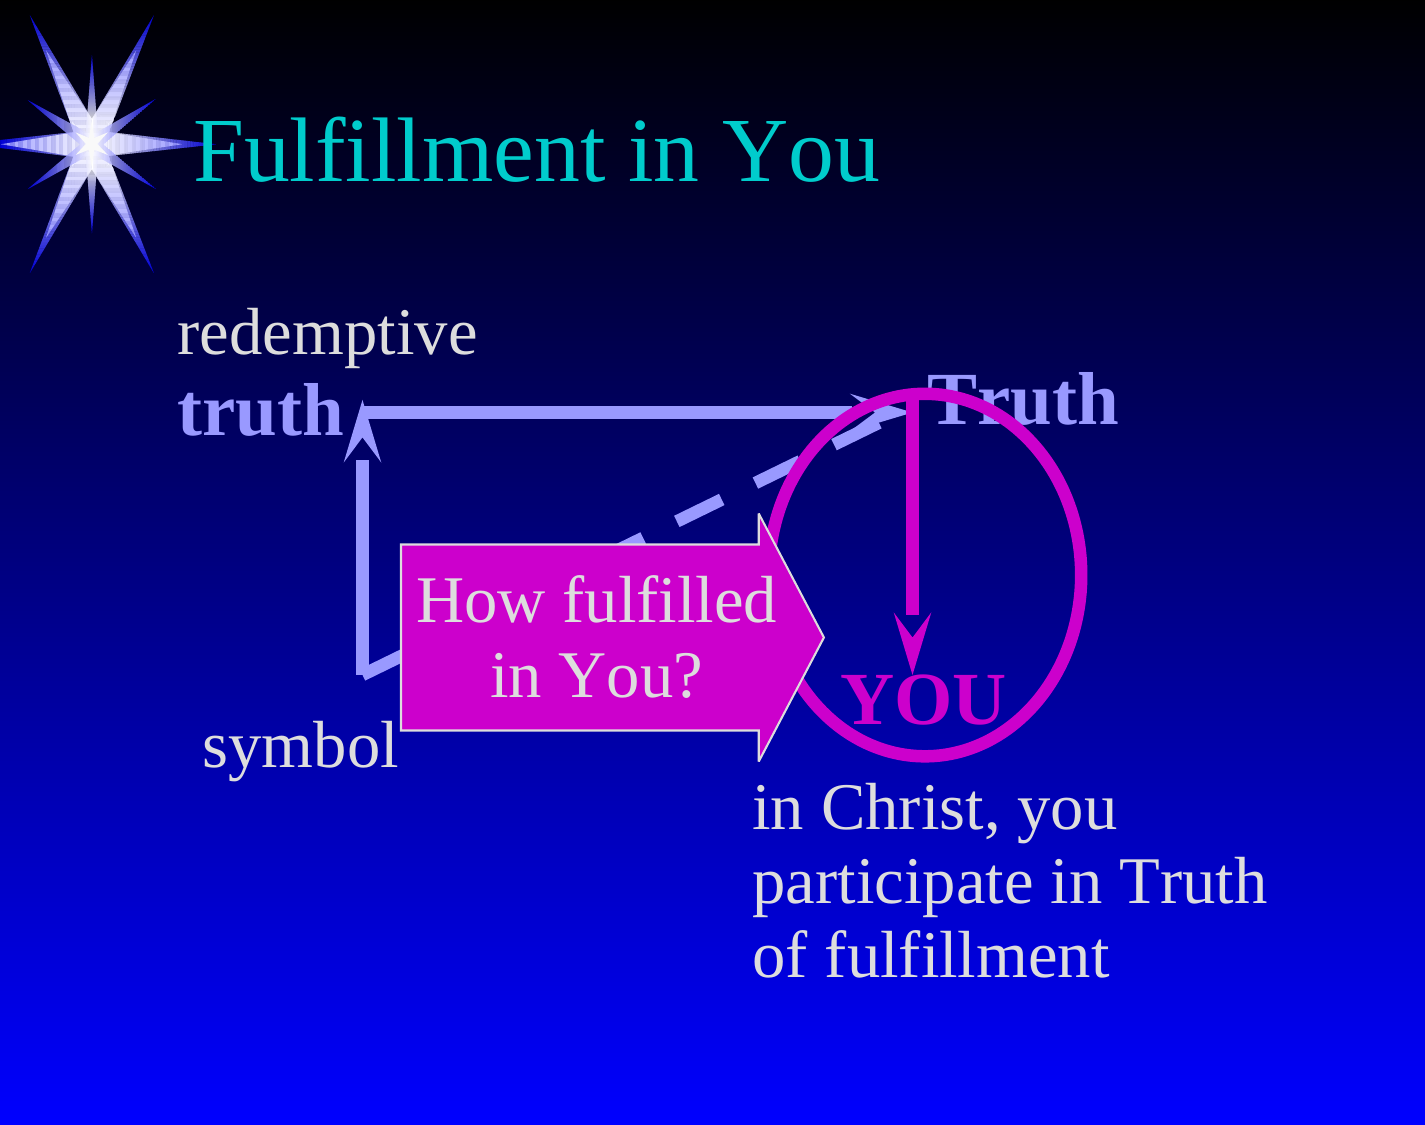

# Fulfillment in You
redemptive truth
Truth
How fulfilled
in You?
YOU
symbol
in Christ, you participate in Truth of fulfillment